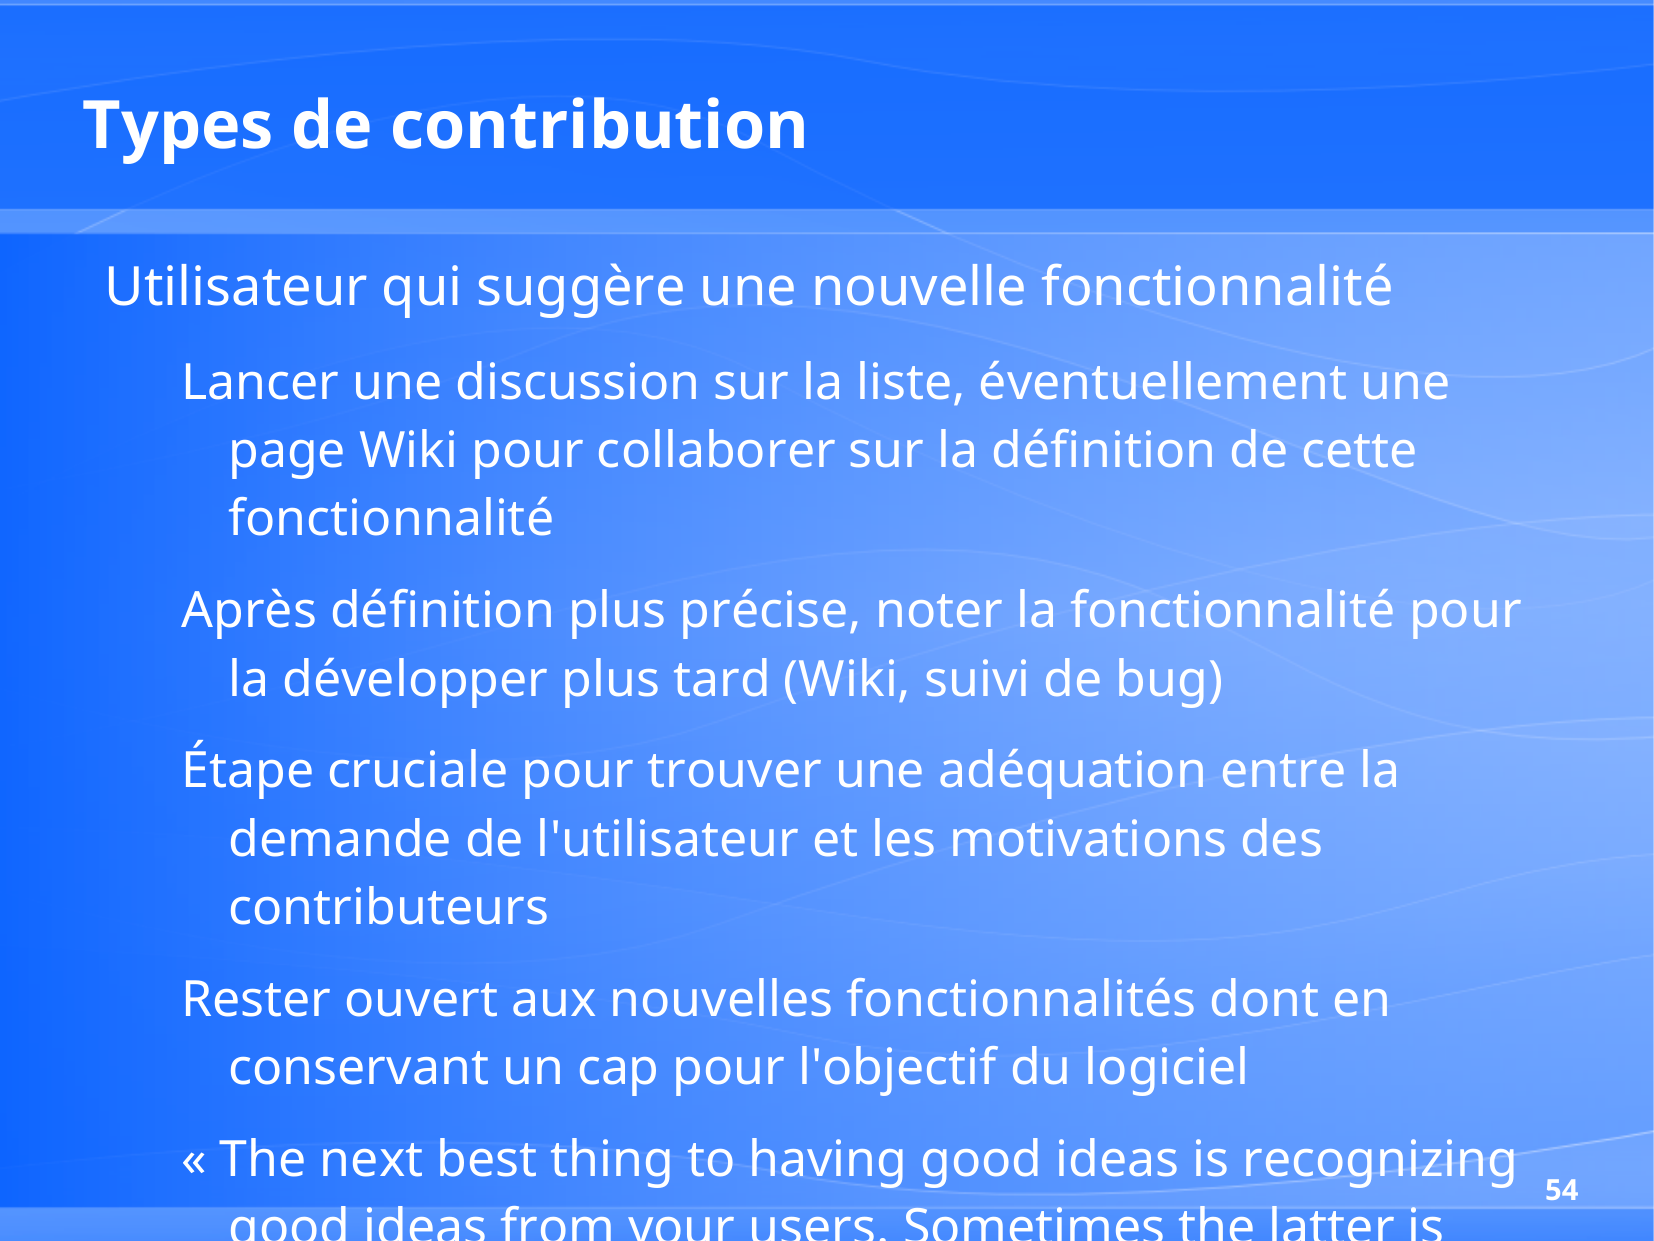

# Types de contribution
Utilisateur qui suggère une nouvelle fonctionnalité
Lancer une discussion sur la liste, éventuellement une page Wiki pour collaborer sur la définition de cette fonctionnalité
Après définition plus précise, noter la fonctionnalité pour la développer plus tard (Wiki, suivi de bug)
Étape cruciale pour trouver une adéquation entre la demande de l'utilisateur et les motivations des contributeurs
Rester ouvert aux nouvelles fonctionnalités dont en conservant un cap pour l'objectif du logiciel
« The next best thing to having good ideas is recognizing good ideas from your users. Sometimes the latter is better » Eric Raymond
54